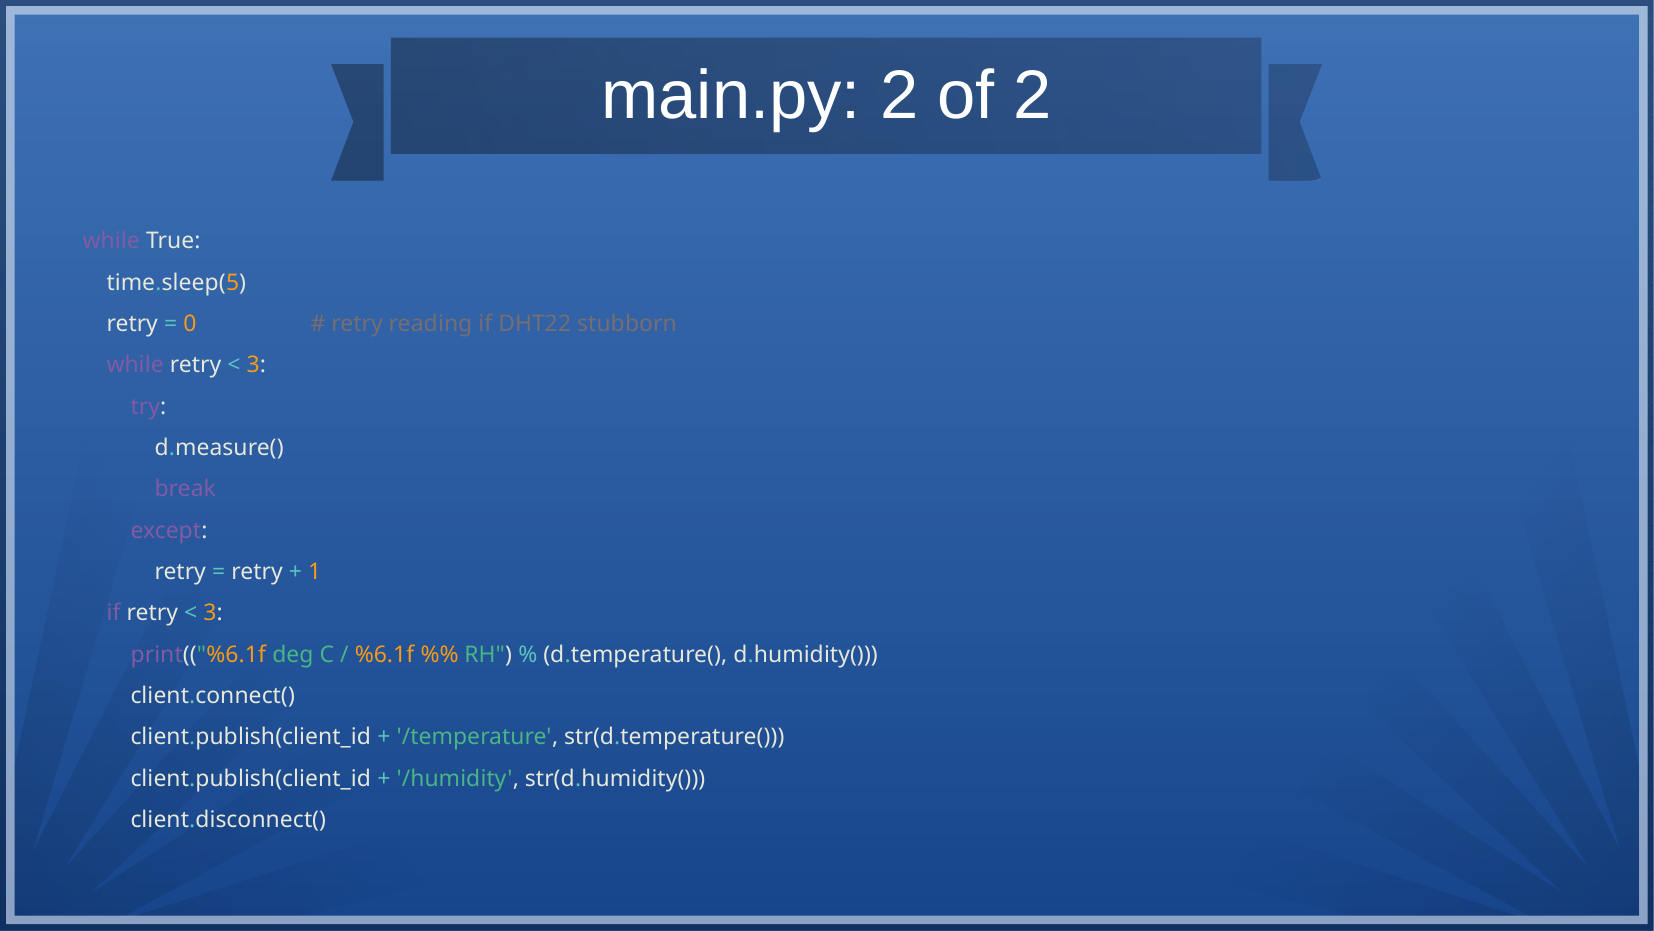

# main.py: 2 of 2
while True:
 time.sleep(5)
 retry = 0 # retry reading if DHT22 stubborn
 while retry < 3:
 try:
 d.measure()
 break
 except:
 retry = retry + 1
 if retry < 3:
 print(("%6.1f deg C / %6.1f %% RH") % (d.temperature(), d.humidity()))
 client.connect()
 client.publish(client_id + '/temperature', str(d.temperature()))
 client.publish(client_id + '/humidity', str(d.humidity()))
 client.disconnect()